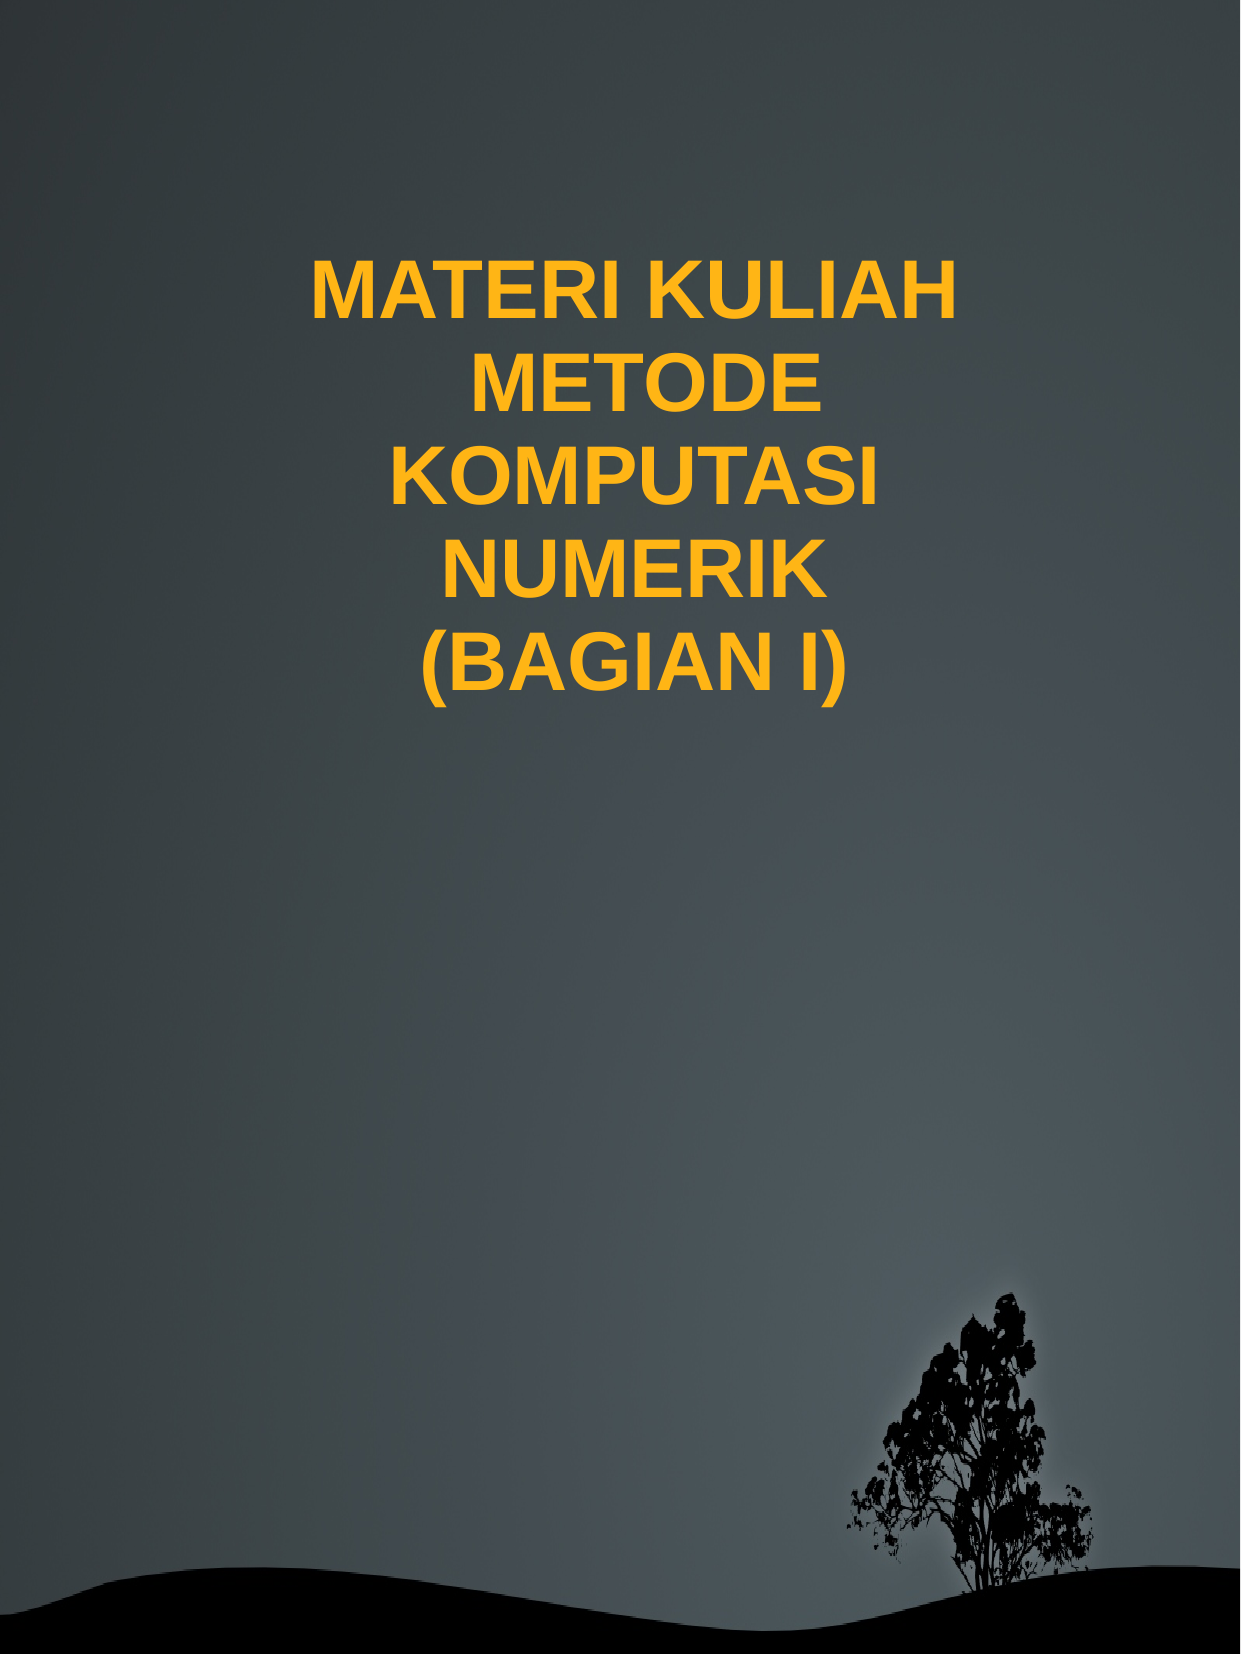

MATERI KULIAH
 METODE KOMPUTASI NUMERIK
(BAGIAN I)